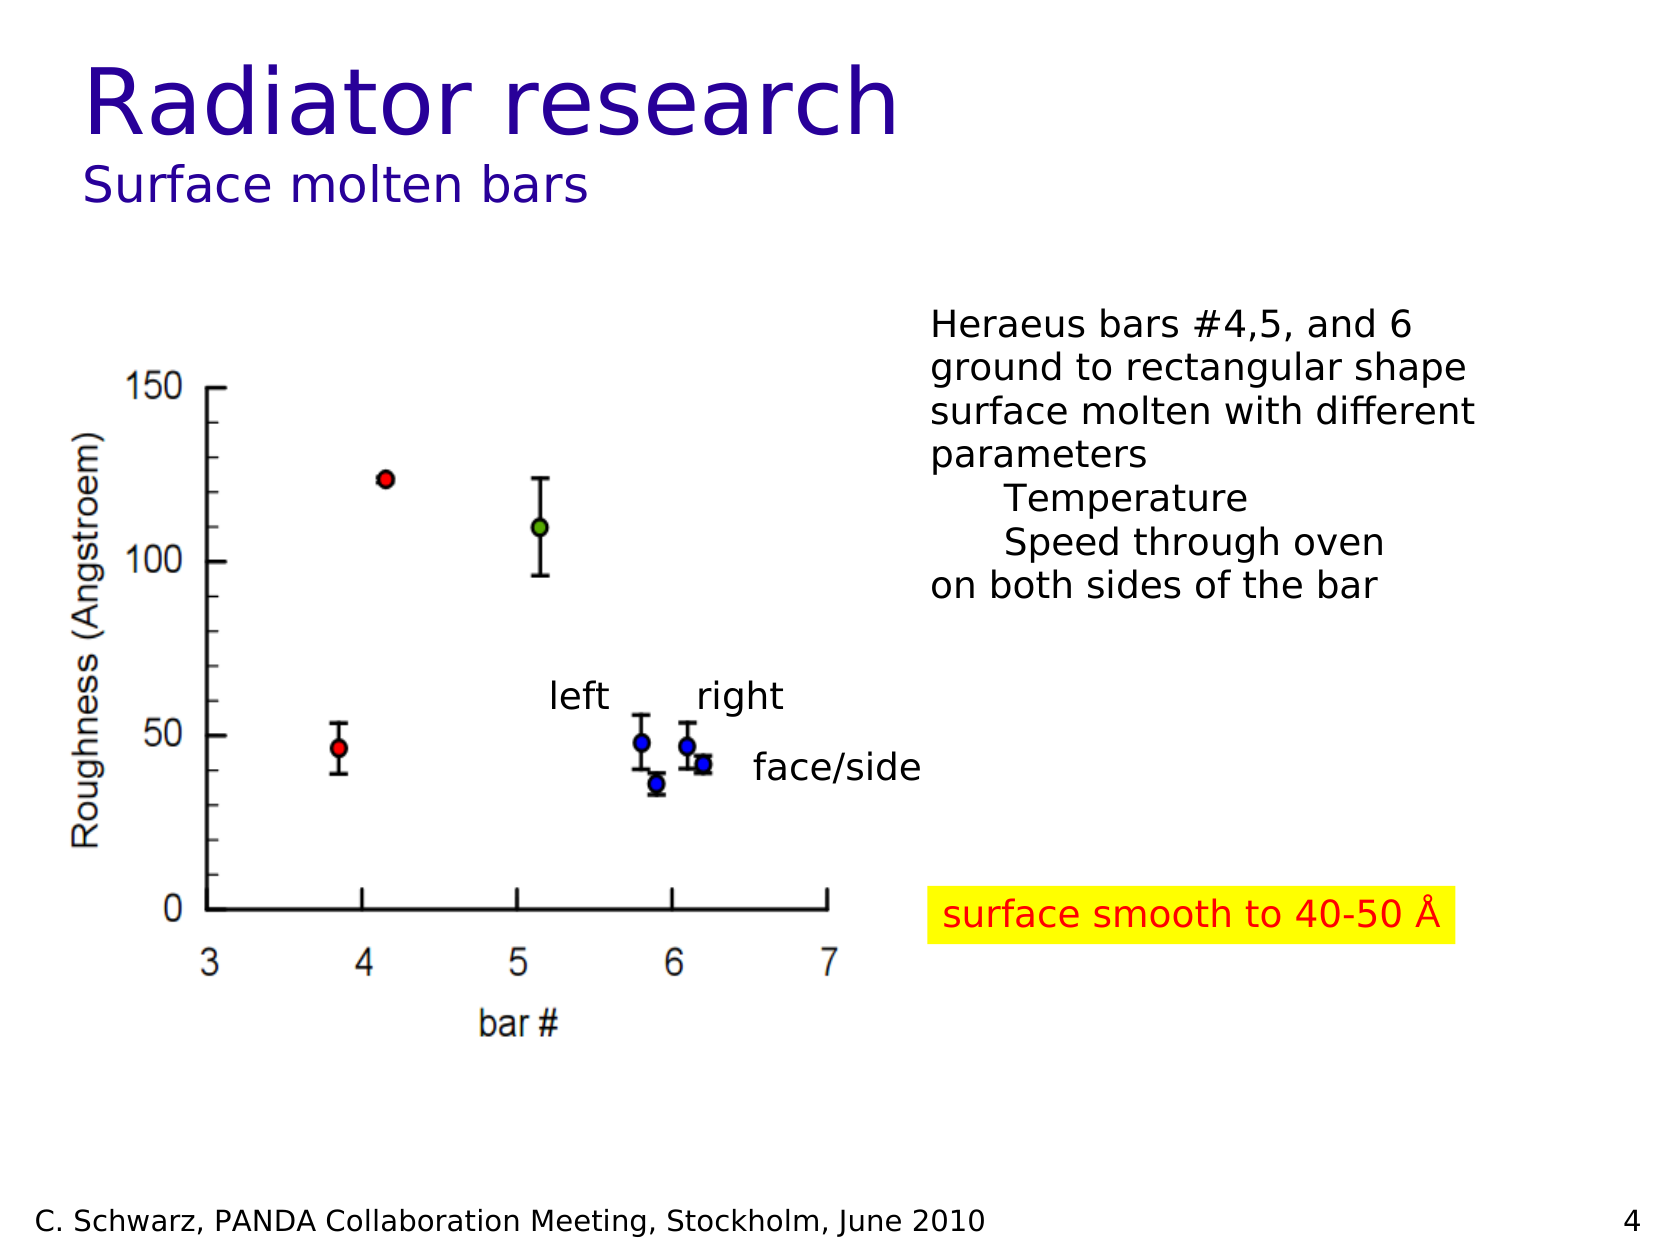

# Radiator research Surface molten bars
Heraeus bars #4,5, and 6
ground to rectangular shape
surface molten with different
parameters
	Temperature
	Speed through oven
on both sides of the bar
left		right
face/side
surface smooth to 40-50 Å
4